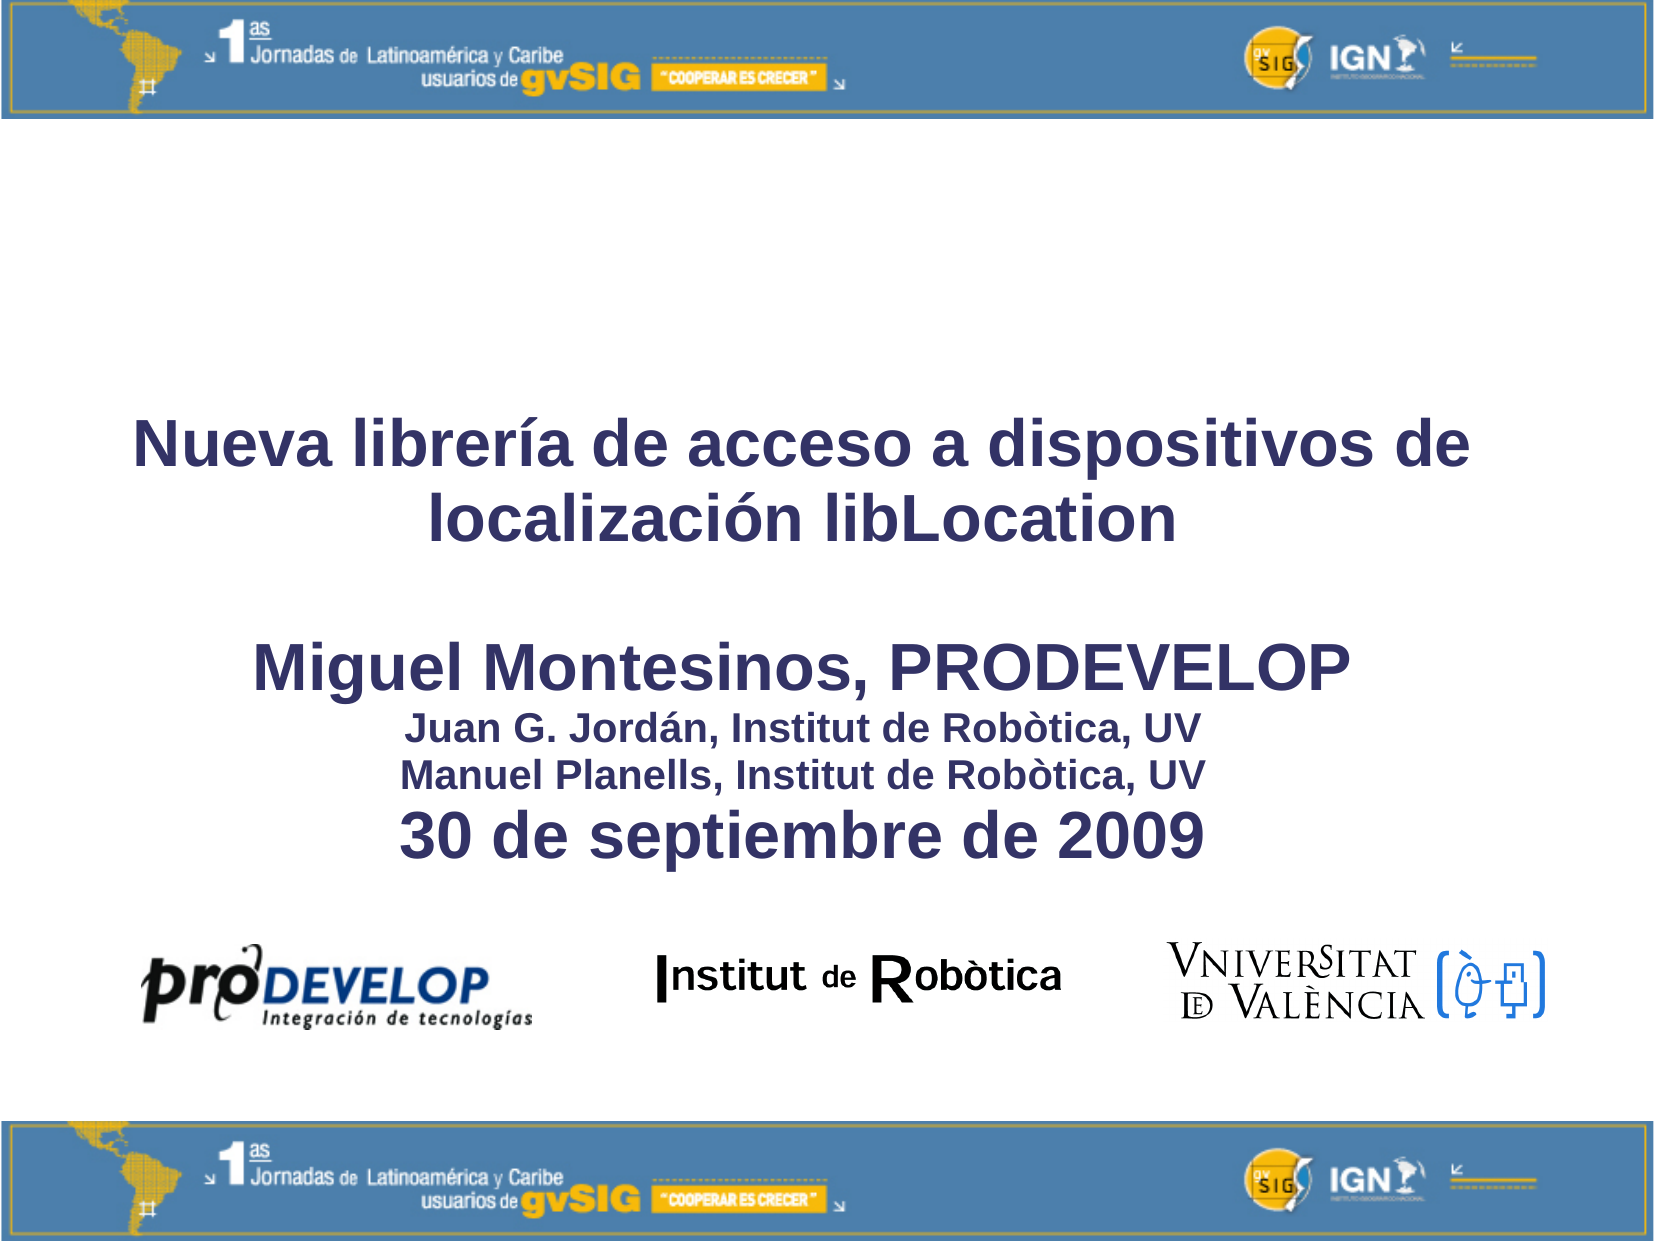

Nueva librería de acceso a dispositivos de localización libLocation
Miguel Montesinos, PRODEVELOP
Juan G. Jordán, Institut de Robòtica, UV
Manuel Planells, Institut de Robòtica, UV
30 de septiembre de 2009